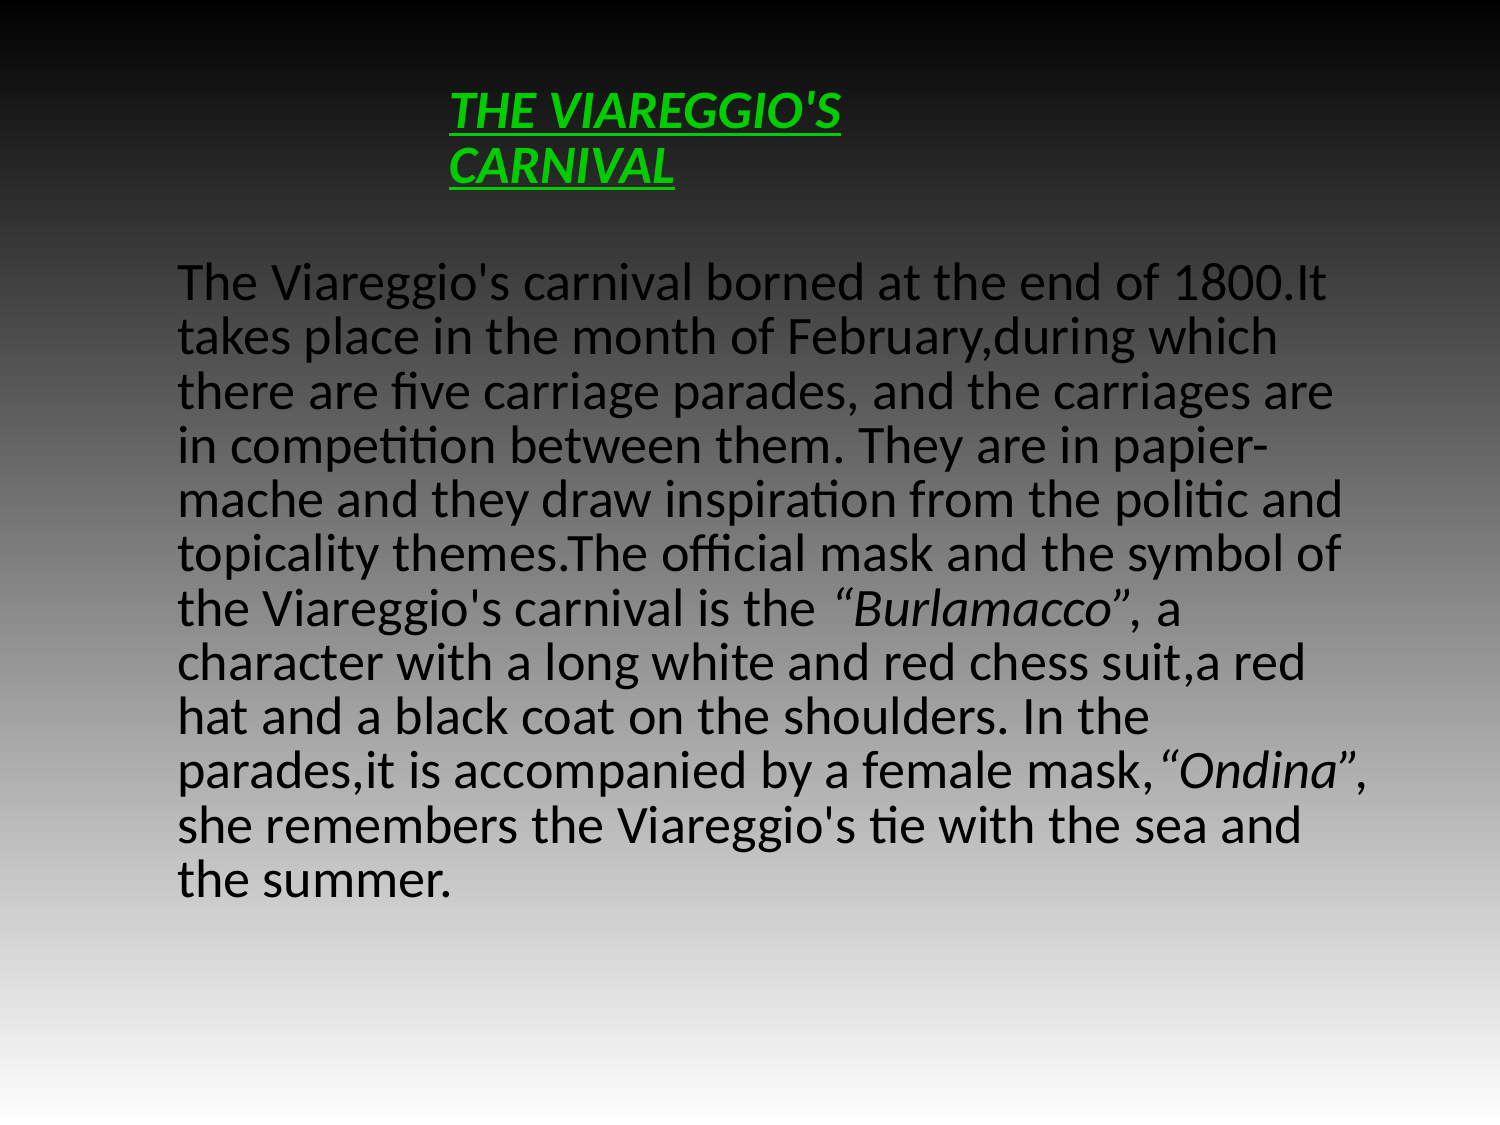

THE VIAREGGIO'S CARNIVAL
The Viareggio's carnival borned at the end of 1800.It takes place in the month of February,during which there are five carriage parades, and the carriages are in competition between them. They are in papier-mache and they draw inspiration from the politic and topicality themes.The official mask and the symbol of the Viareggio's carnival is the “Burlamacco”, a character with a long white and red chess suit,a red hat and a black coat on the shoulders. In the parades,it is accompanied by a female mask,“Ondina”, she remembers the Viareggio's tie with the sea and the summer.